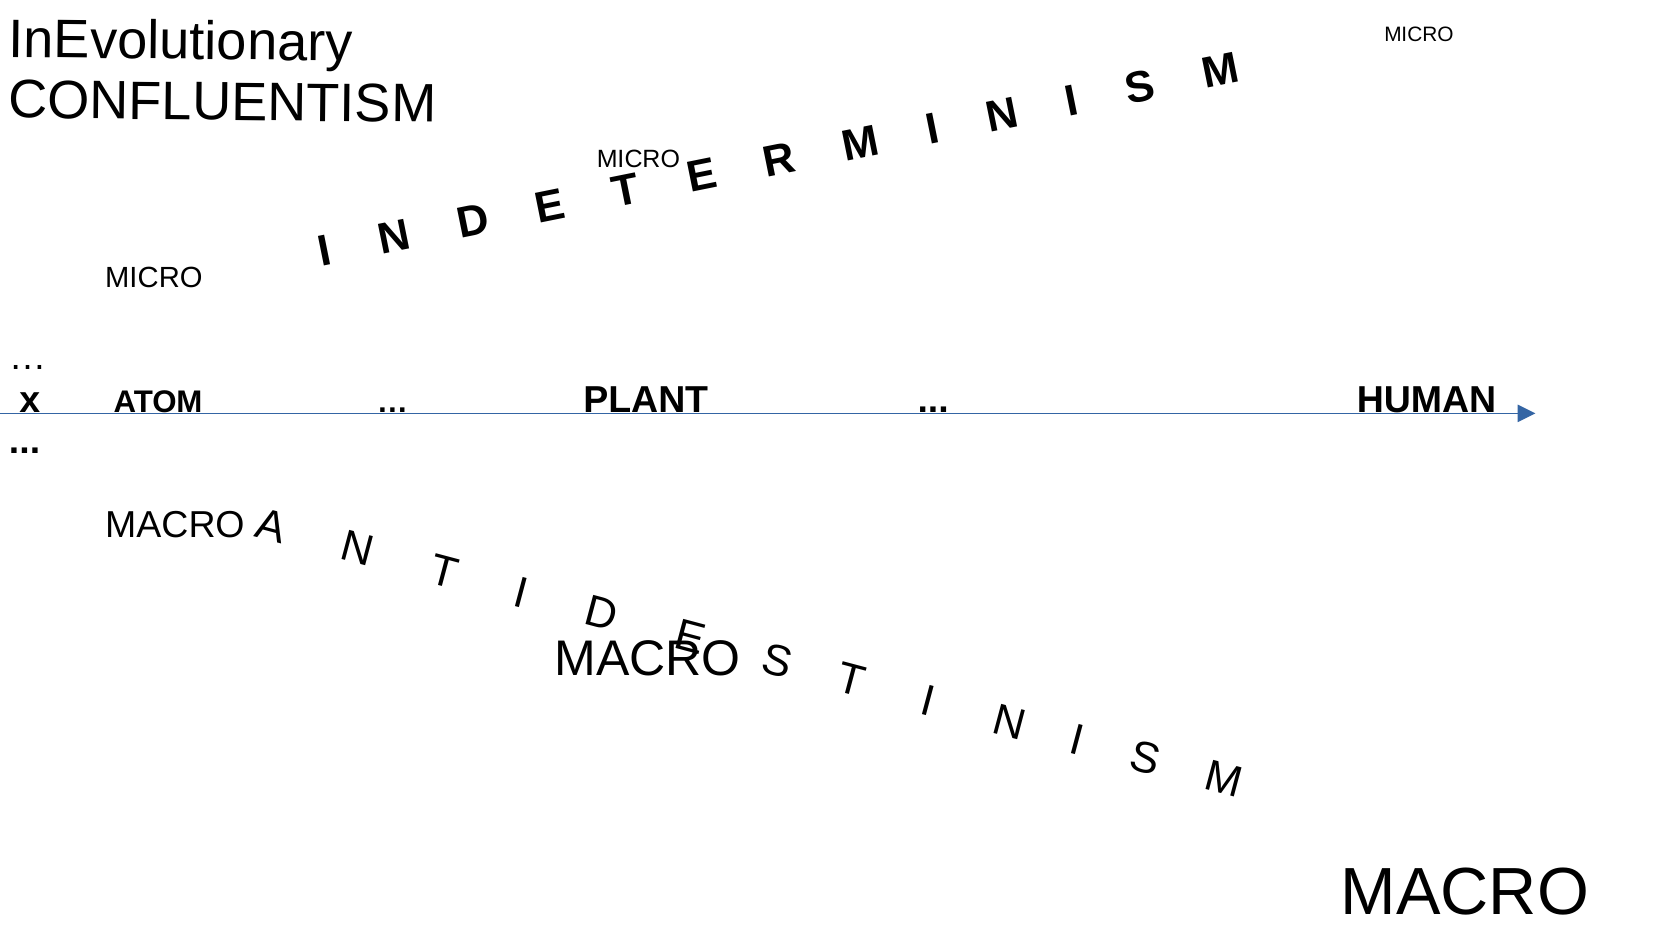

MICRO
 MICRO
 MICRO
…
 x ATOM … PLANT ... HUMAN
...
 MACRO
 MACRO
 MACRO
InEvolutionary
CONFLUENTISM
I N D E T E R M I N I S M
A N T I D E S T I N I S M